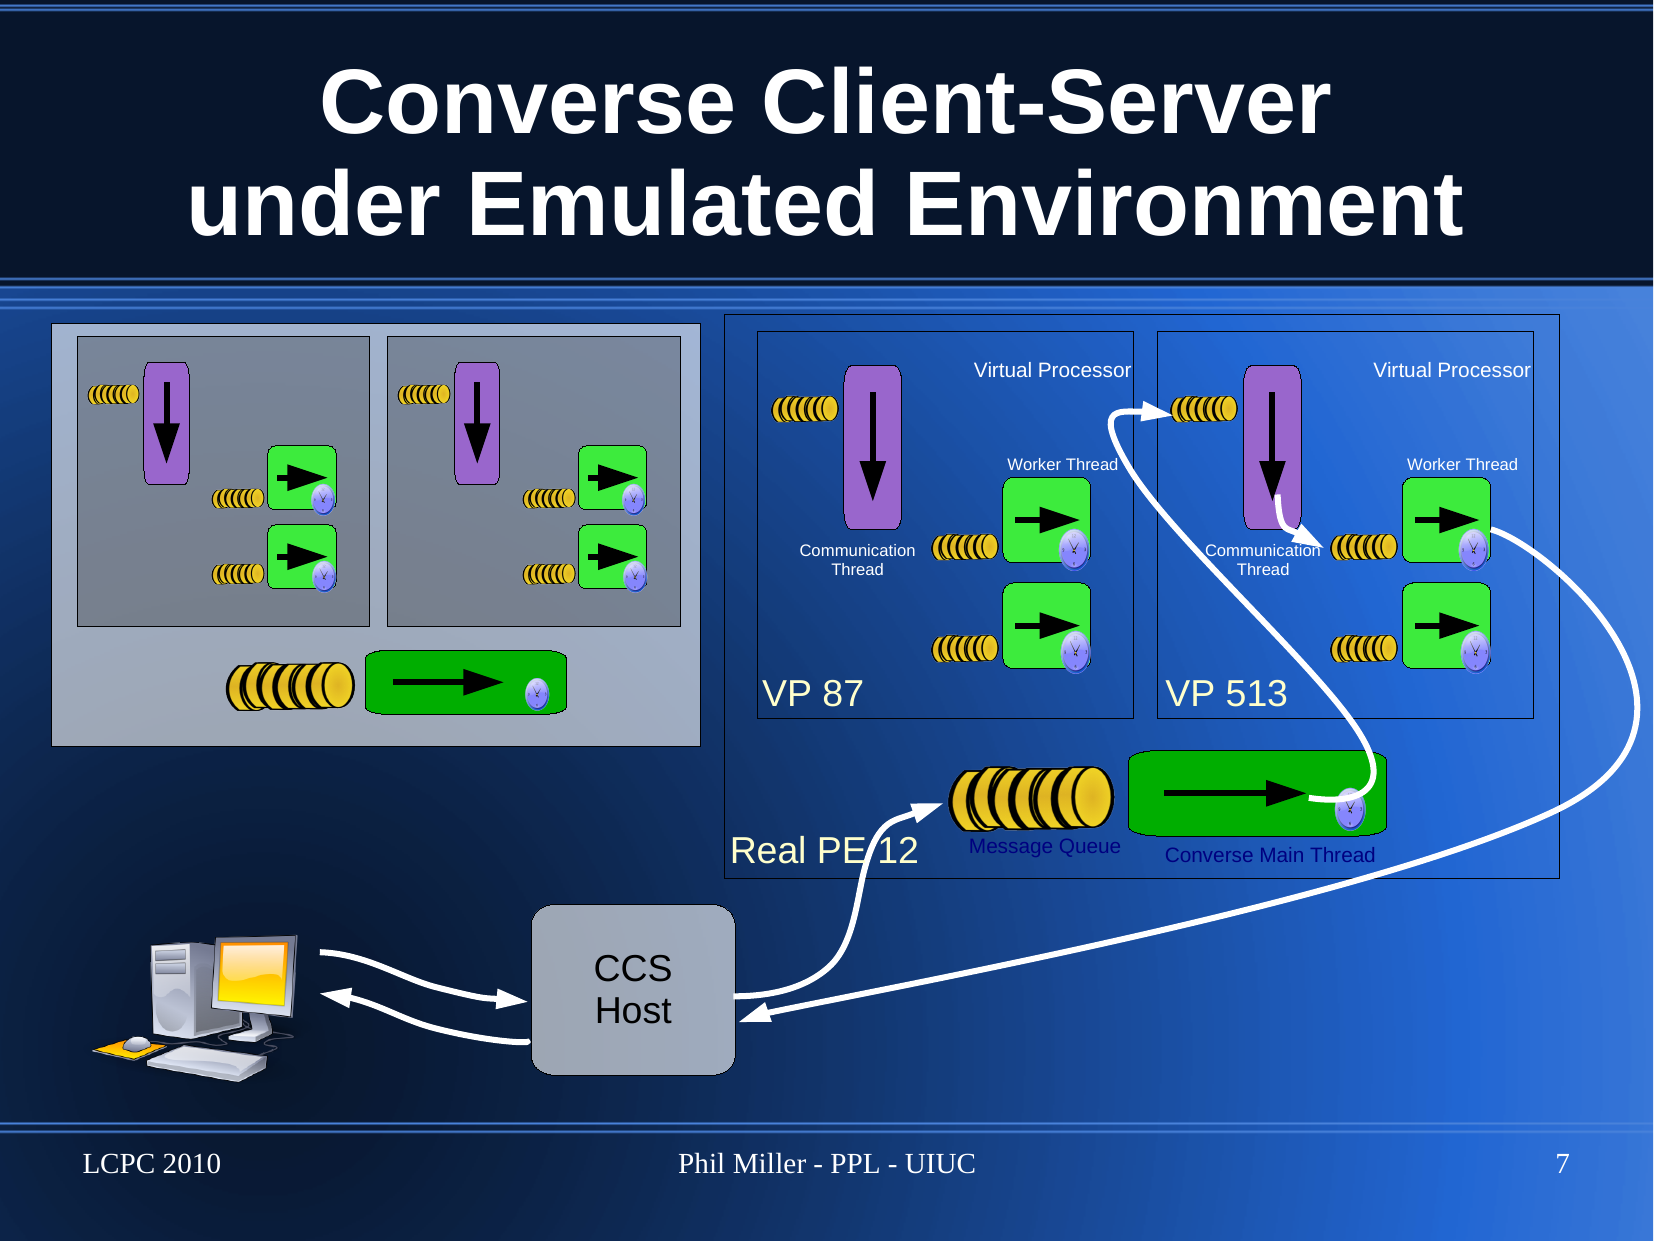

# Converse Client-Server under Emulated Environment
Virtual Processor
Worker Thread
Communication
Thread
Virtual Processor
Worker Thread
Communication
Thread
VP 513
VP 87
Real PE 12
Message Queue
Converse Main Thread
CCS
Host
LCPC 2010
Phil Miller - PPL - UIUC
7